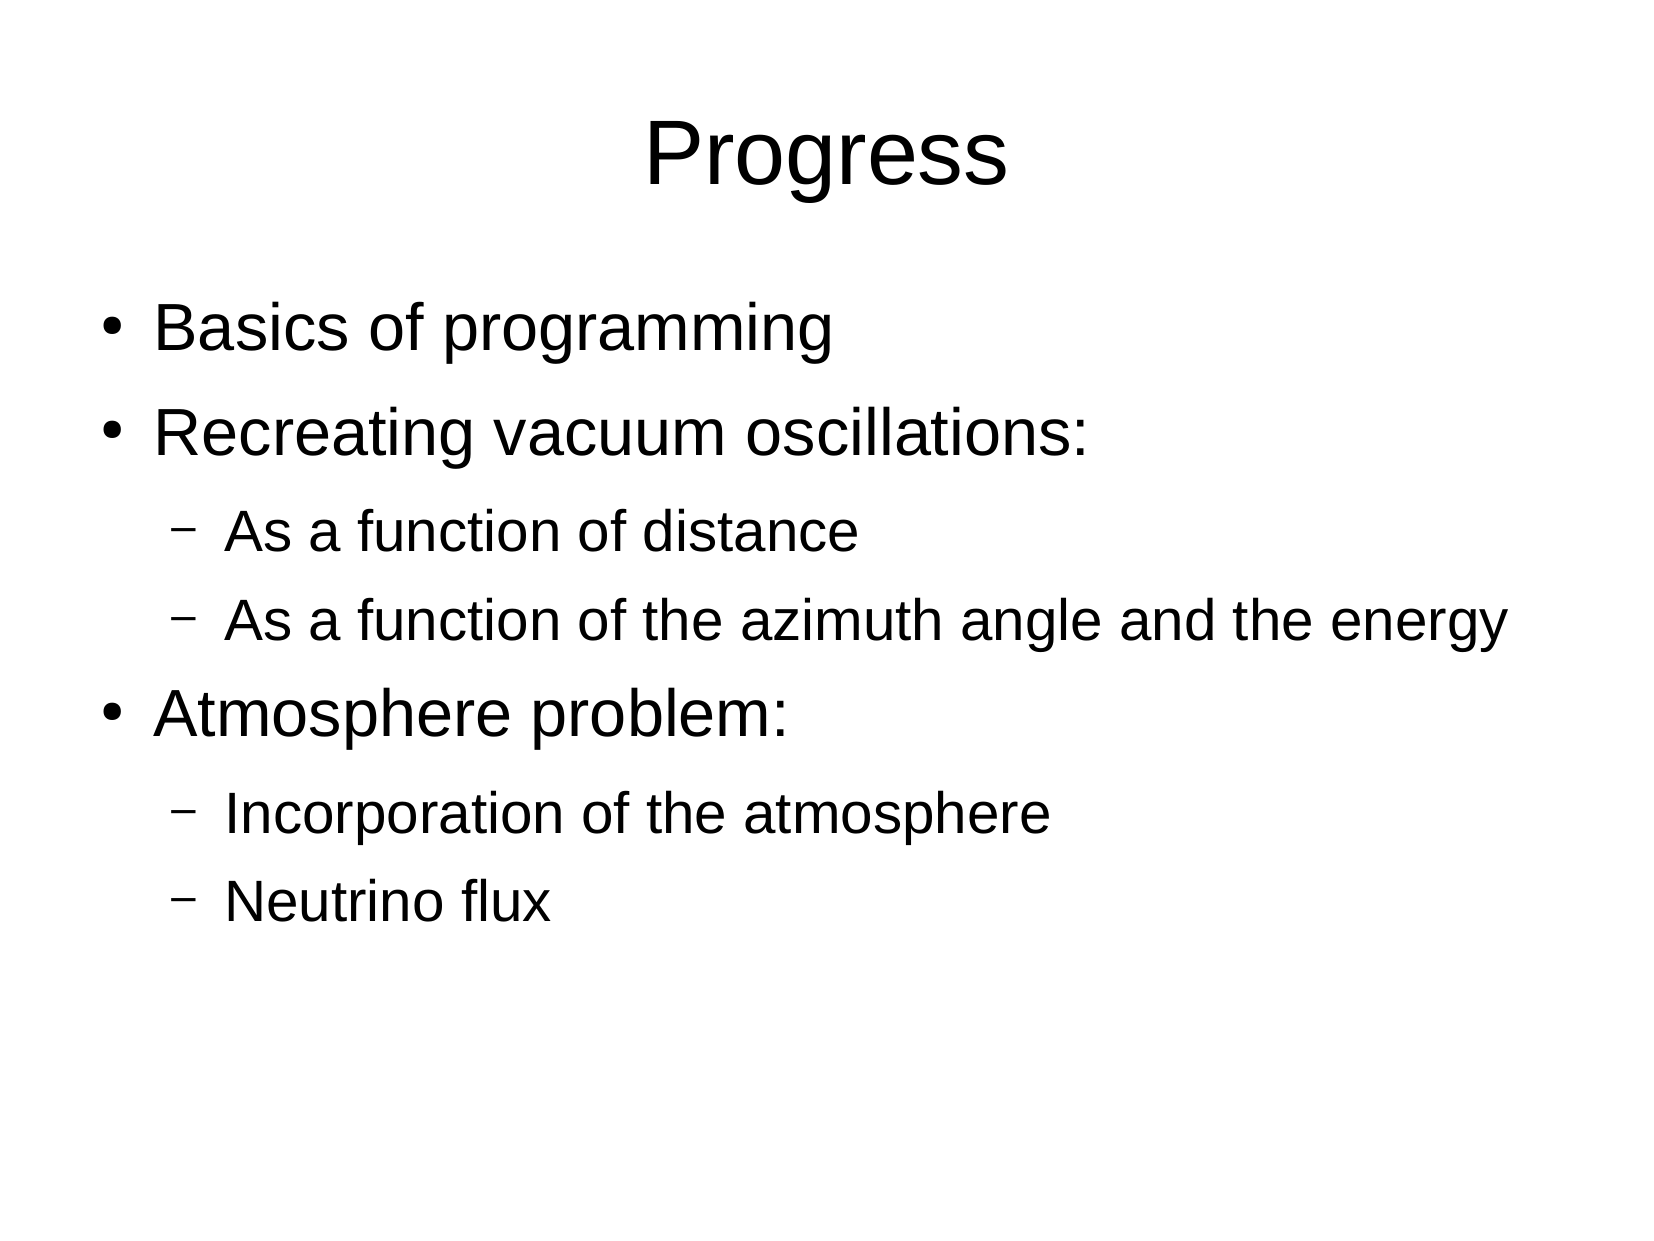

# Progress
Basics of programming
Recreating vacuum oscillations:
As a function of distance
As a function of the azimuth angle and the energy
Atmosphere problem:
Incorporation of the atmosphere
Neutrino flux